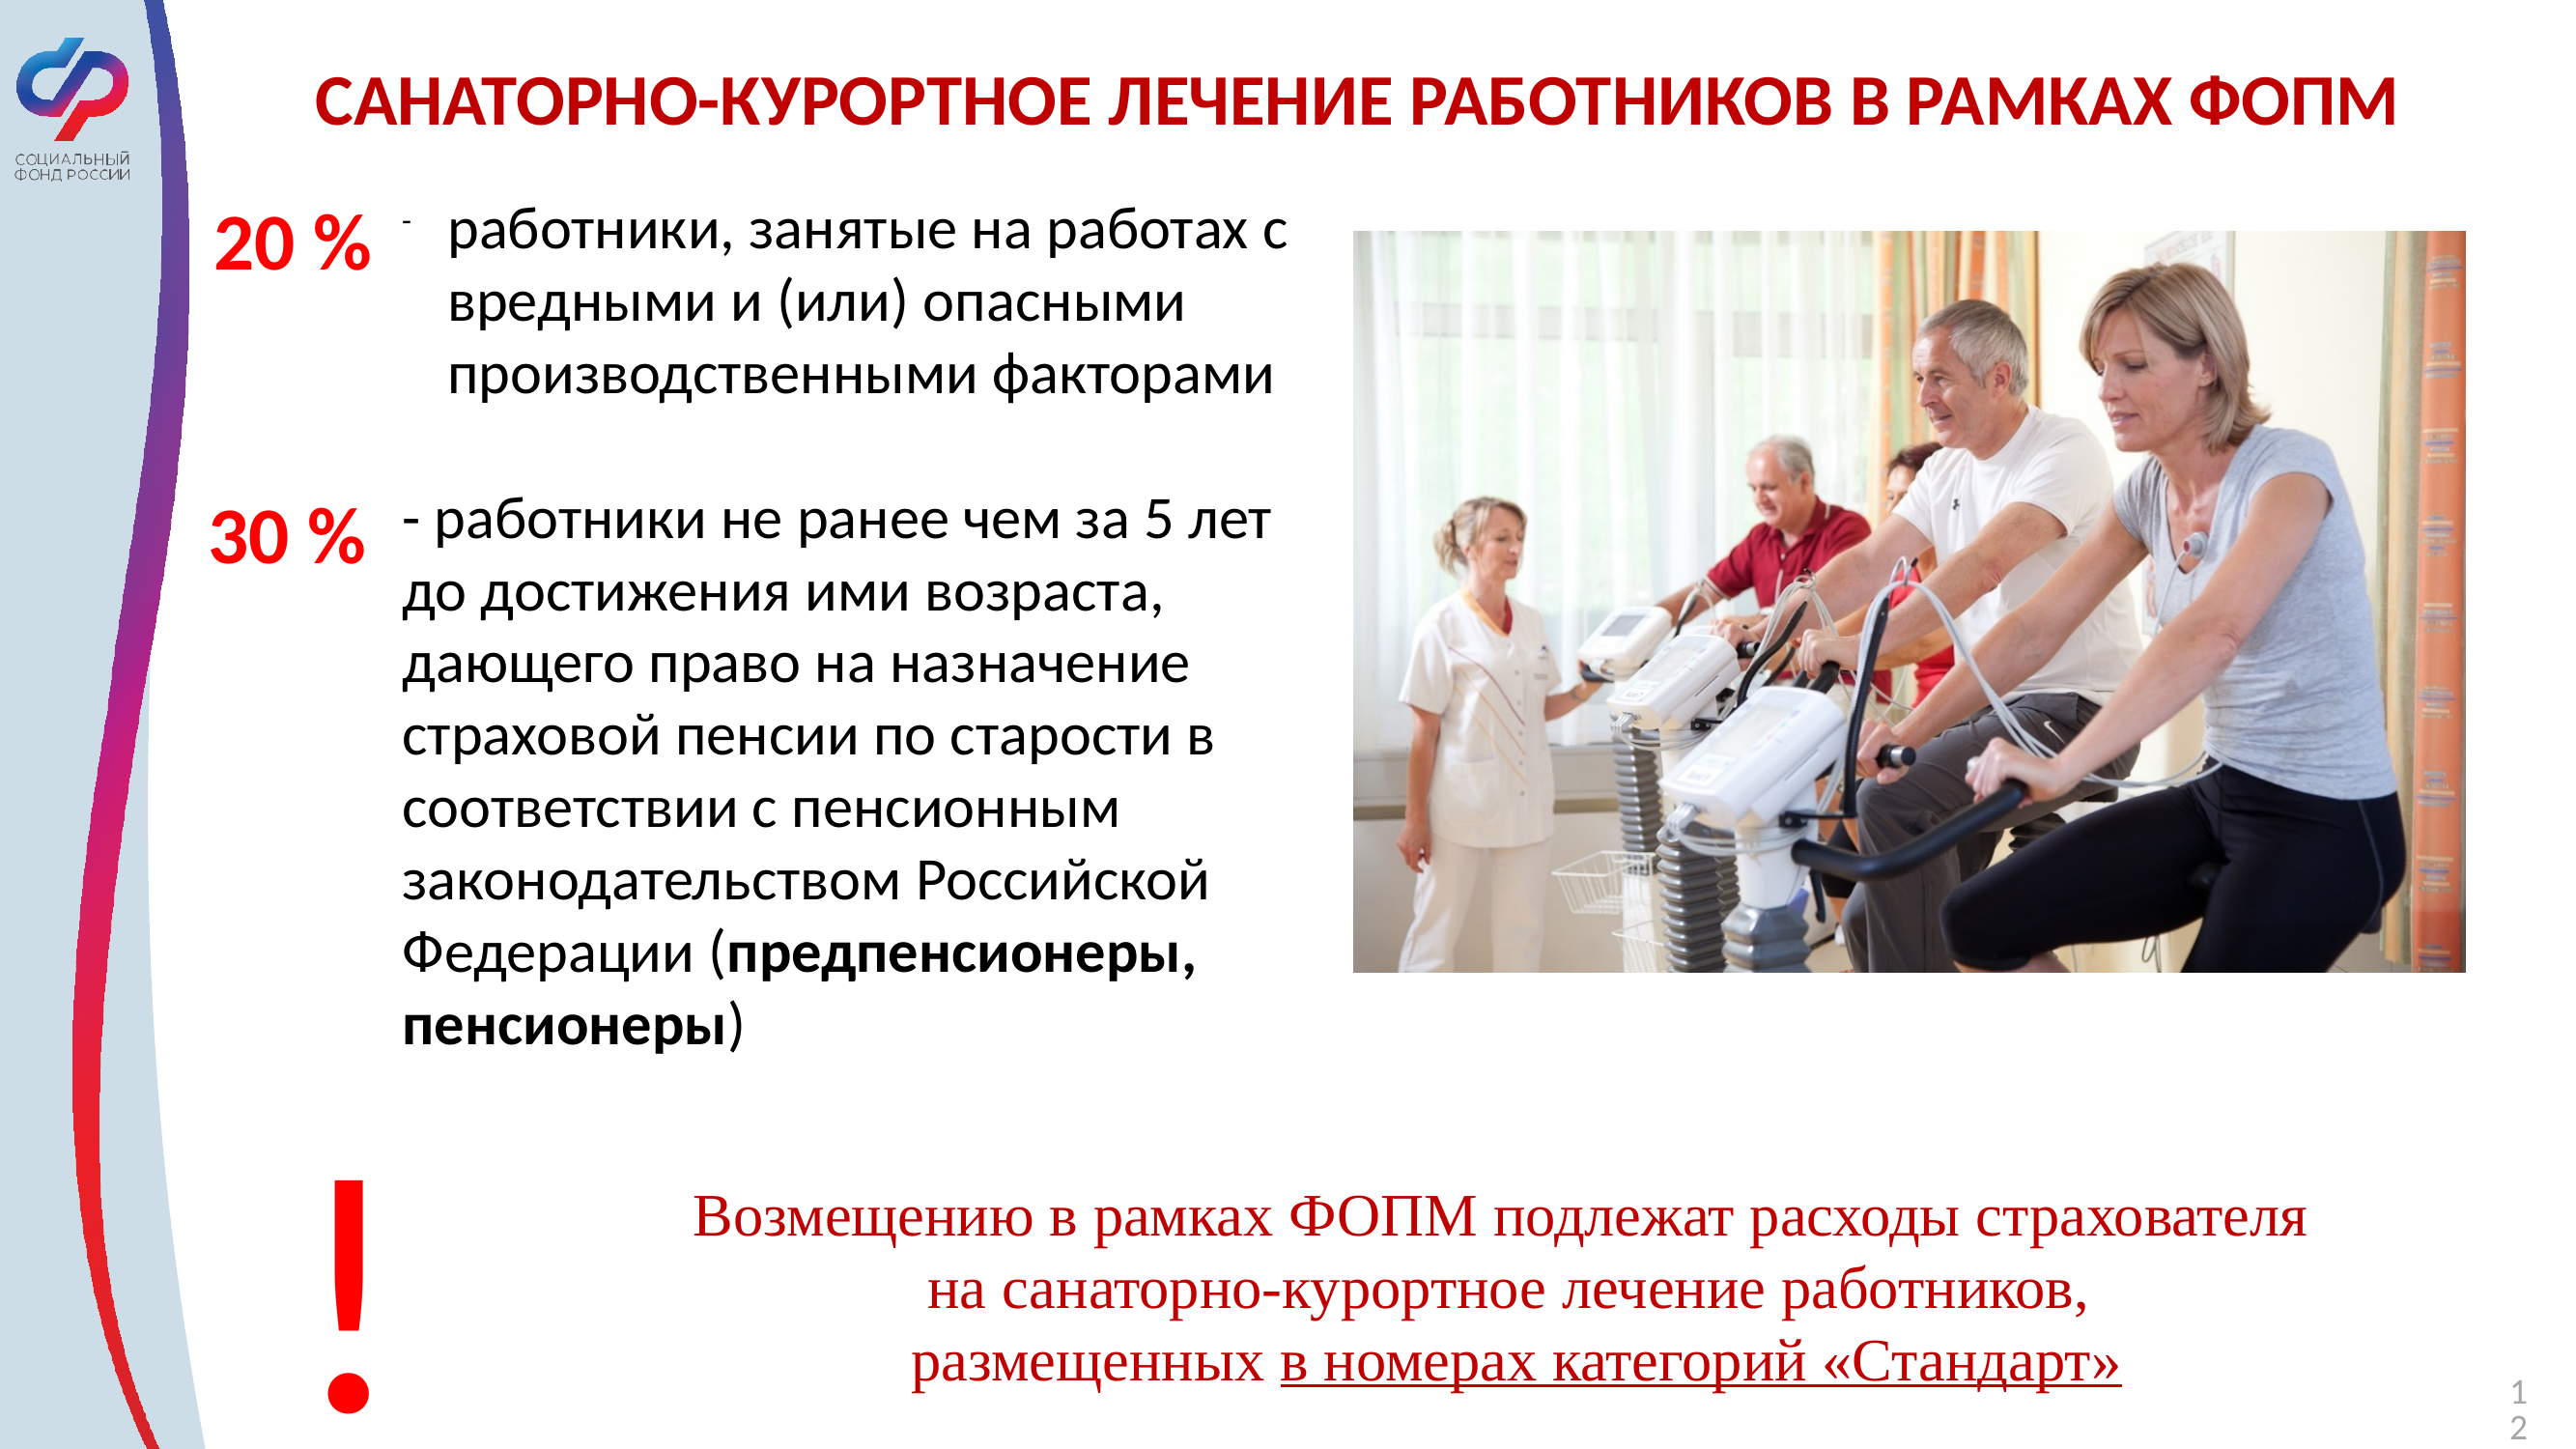

# САНАТОРНО-КУРОРТНОЕ ЛЕЧЕНИЕ РАБОТНИКОВ В РАМКАХ ФОПМ
работники, занятые на работах с вредными и (или) опасными производственными факторами
- работники не ранее чем за 5 лет до достижения ими возраста, дающего право на назначение страховой пенсии по старости в соответствии с пенсионным законодательством Российской Федерации (предпенсионеры, пенсионеры)
20 %
30 %
!
Возмещению в рамках ФОПМ подлежат расходы страхователя
на санаторно-курортное лечение работников,
размещенных в номерах категорий «Стандарт»